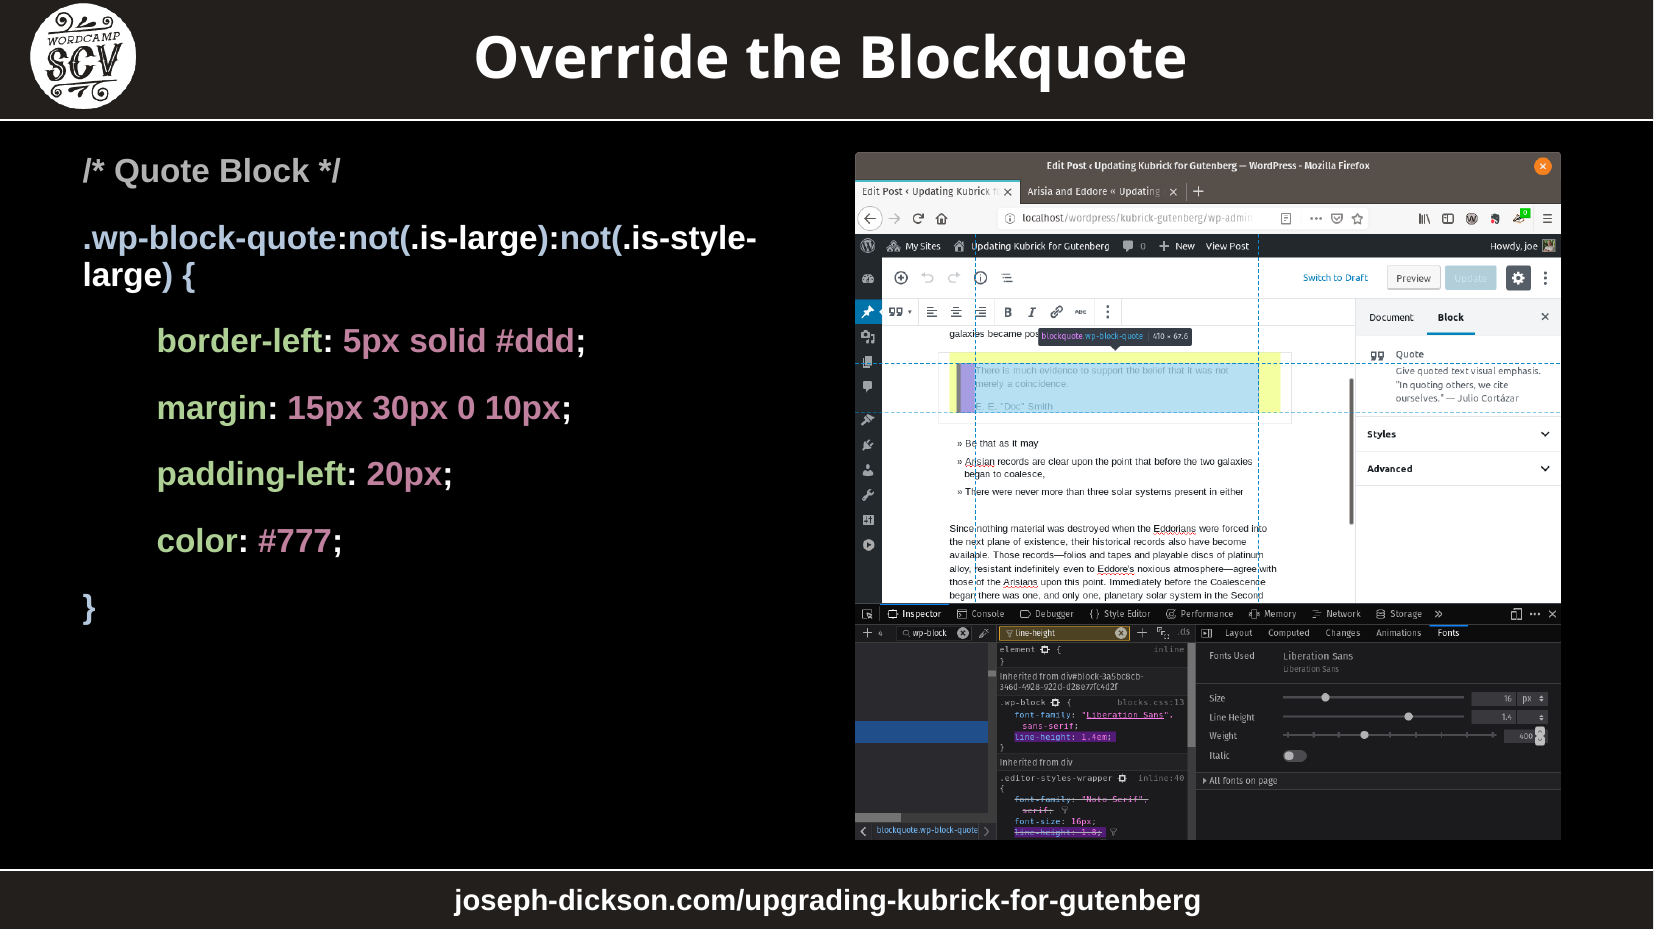

# Override the Blockquote
/* Quote Block */
.wp-block-quote:not(.is-large):not(.is-style-large) {
 border-left: 5px solid #ddd;
 margin: 15px 30px 0 10px;
 padding-left: 20px;
 color: #777;
}